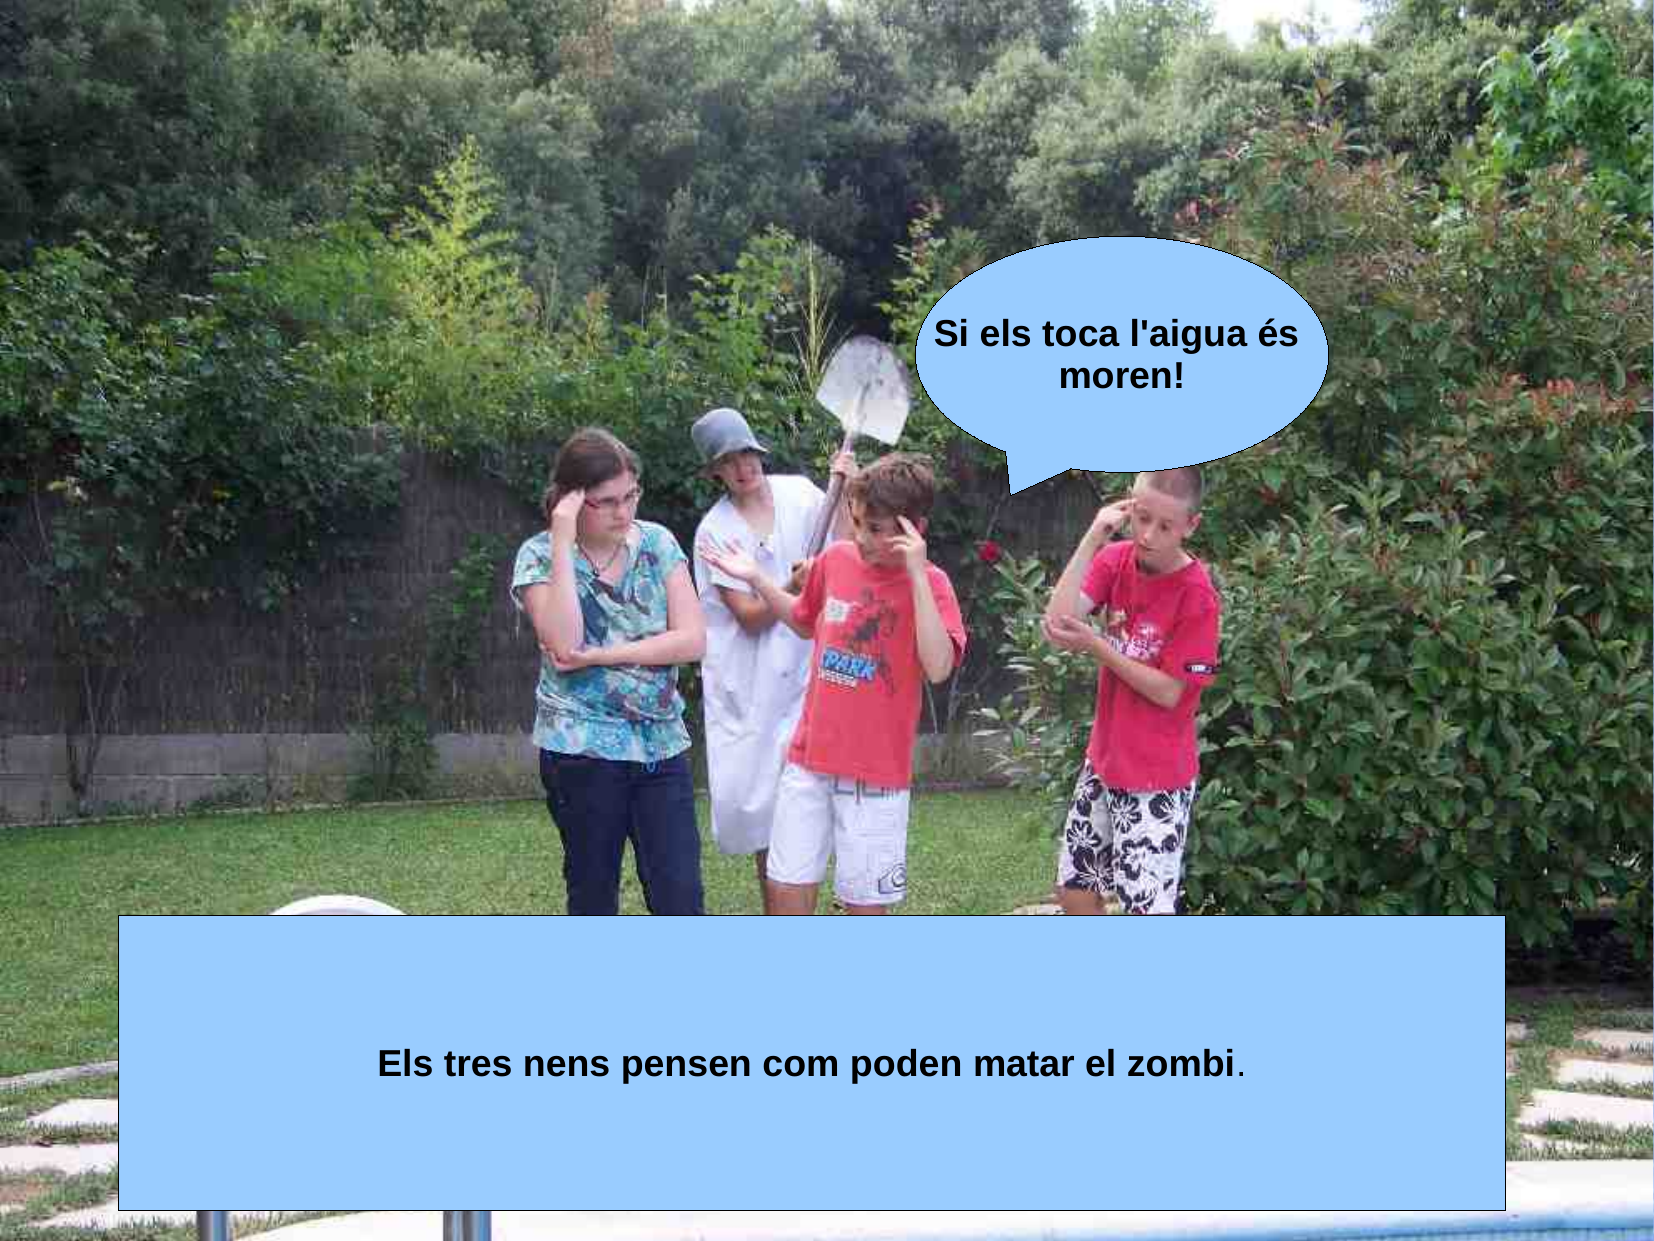

Si els toca l'aigua és
moren!
Els tres nens pensen com poden matar el zombi.